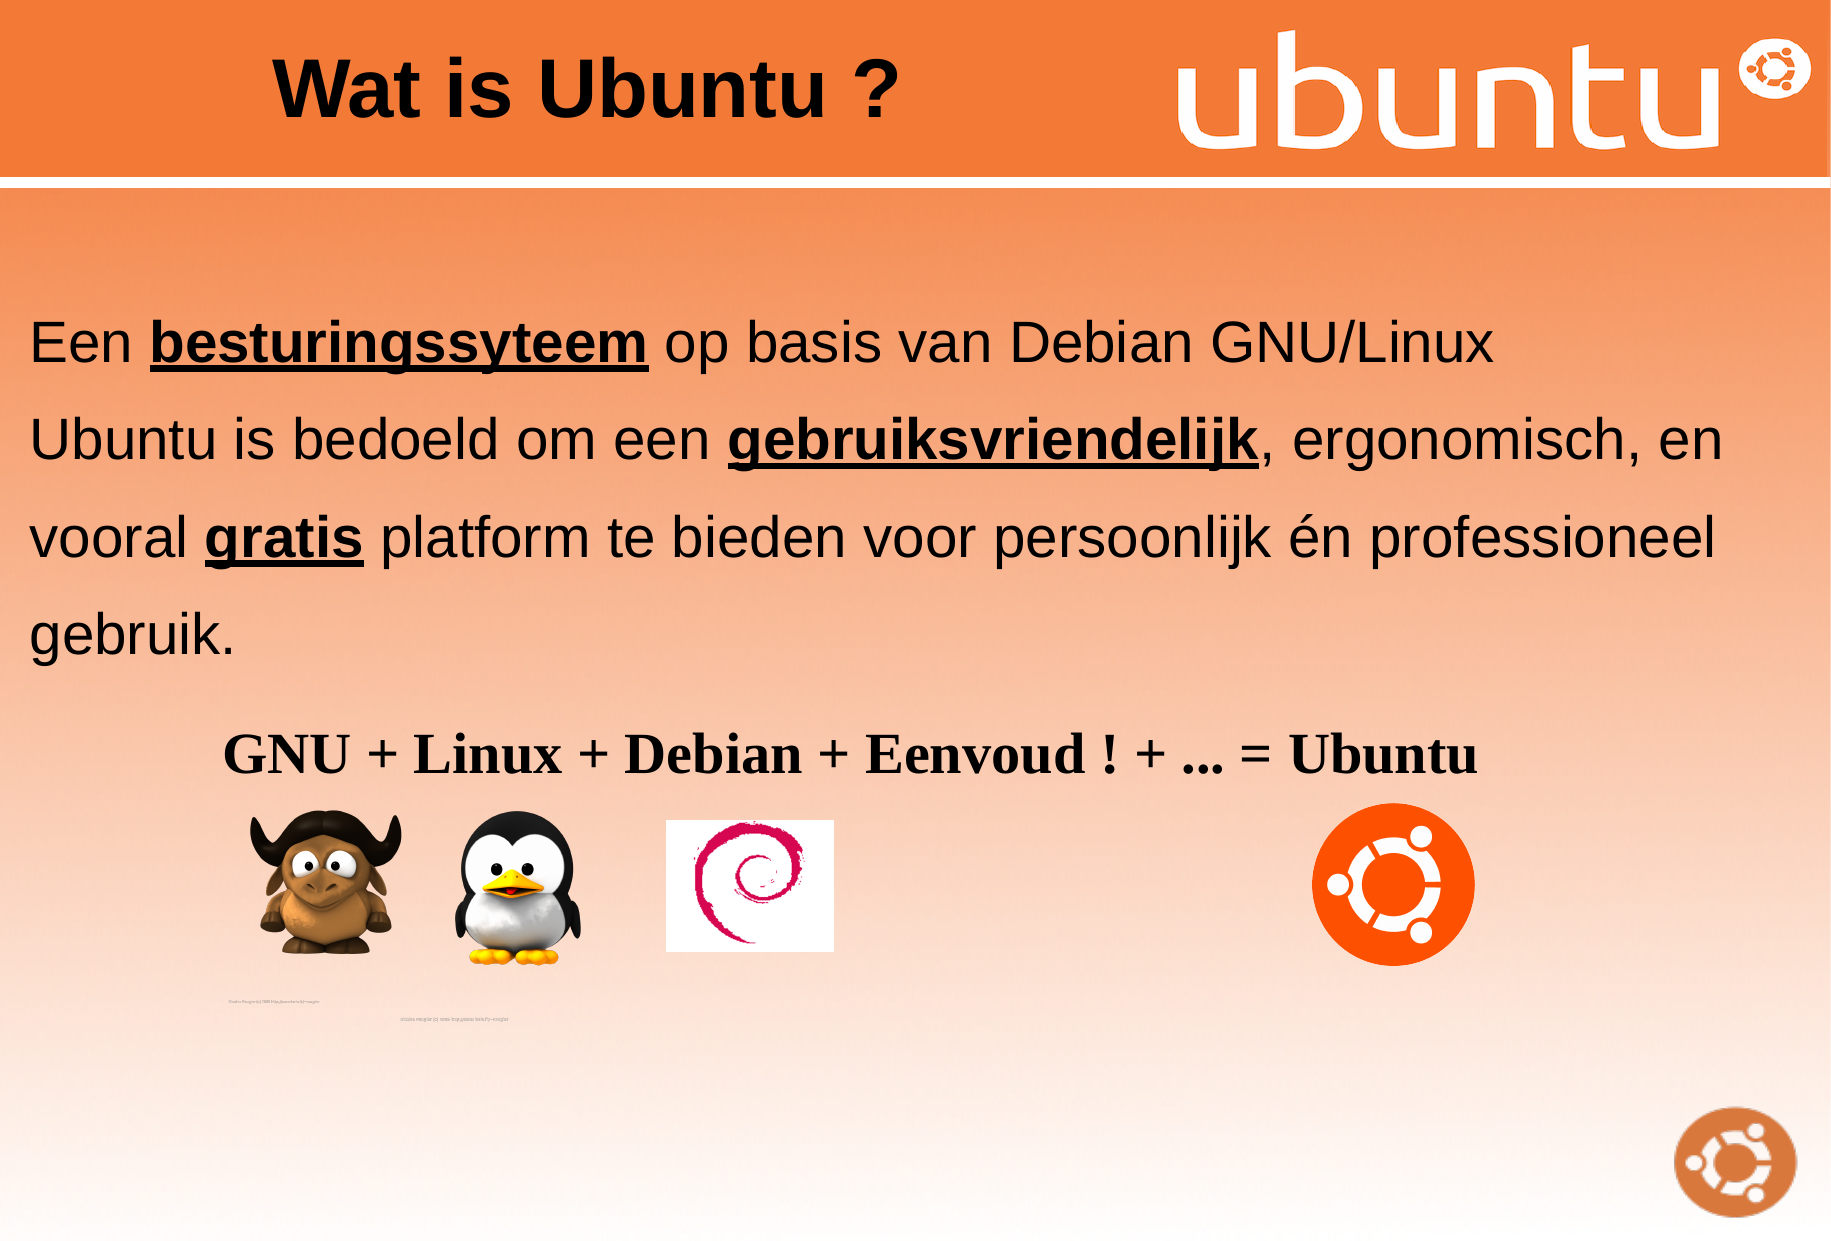

# Wat is Ubuntu ?
Een besturingssyteem op basis van Debian GNU/Linux
Ubuntu is bedoeld om een gebruiksvriendelijk, ergonomisch, en vooral gratis platform te bieden voor persoonlijk én professioneel gebruik.
GNU + Linux + Debian + Eenvoud ! + ... = Ubuntu